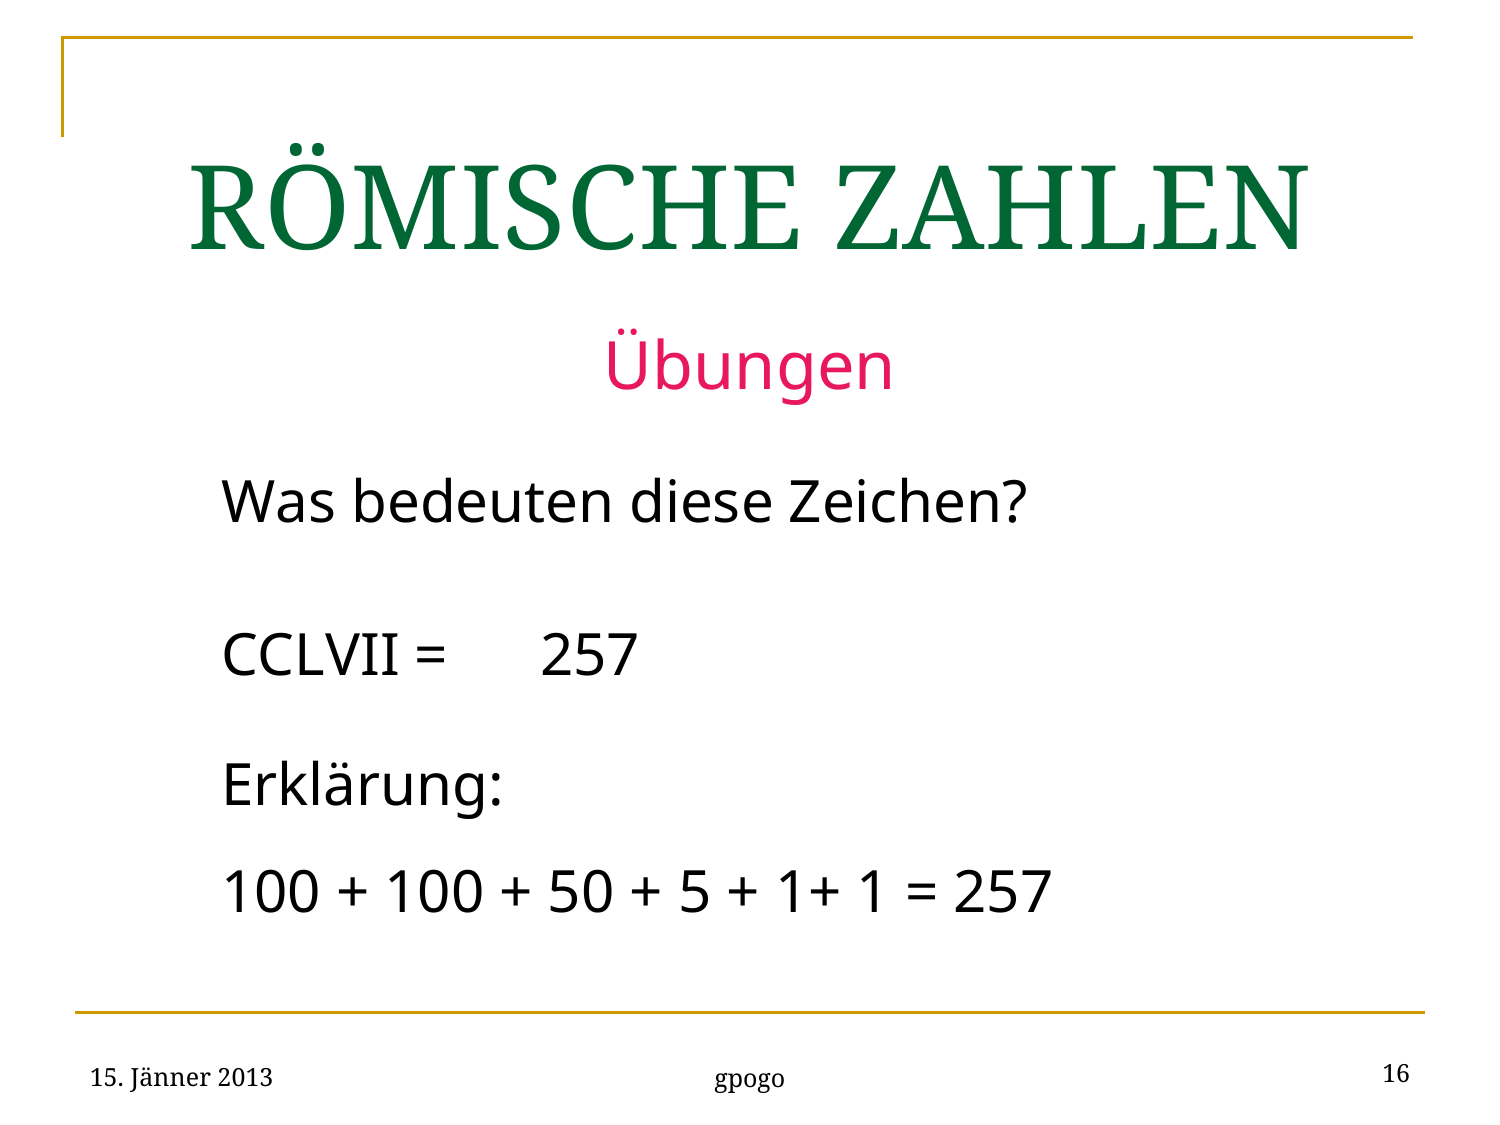

# RÖMISCHE ZAHLEN
Übungen
Was bedeuten diese Zeichen?
CCLVII =
257
Erklärung:
100 + 100 + 50 + 5 + 1+ 1 = 257
15. Jänner 2013
gpogo